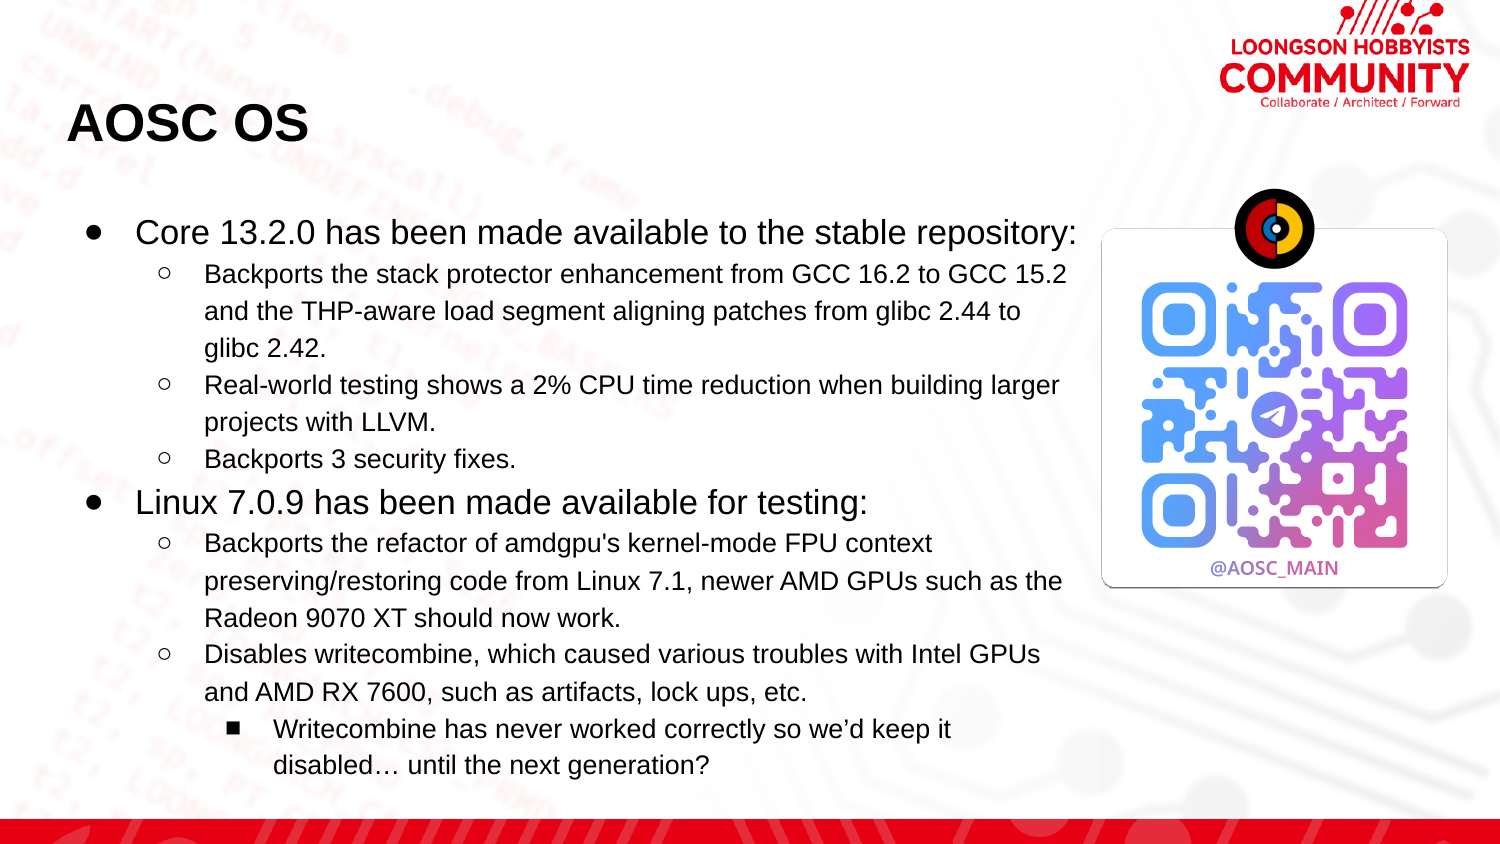

# AOSC OS
Core 13.2.0 has been made available to the stable repository:
Backports the stack protector enhancement from GCC 16.2 to GCC 15.2 and the THP-aware load segment aligning patches from glibc 2.44 to glibc 2.42.
Real-world testing shows a 2% CPU time reduction when building larger projects with LLVM.
Backports 3 security fixes.
Linux 7.0.9 has been made available for testing:
Backports the refactor of amdgpu's kernel-mode FPU context preserving/restoring code from Linux 7.1, newer AMD GPUs such as the Radeon 9070 XT should now work.
Disables writecombine, which caused various troubles with Intel GPUs and AMD RX 7600, such as artifacts, lock ups, etc.
Writecombine has never worked correctly so we’d keep it disabled… until the next generation?